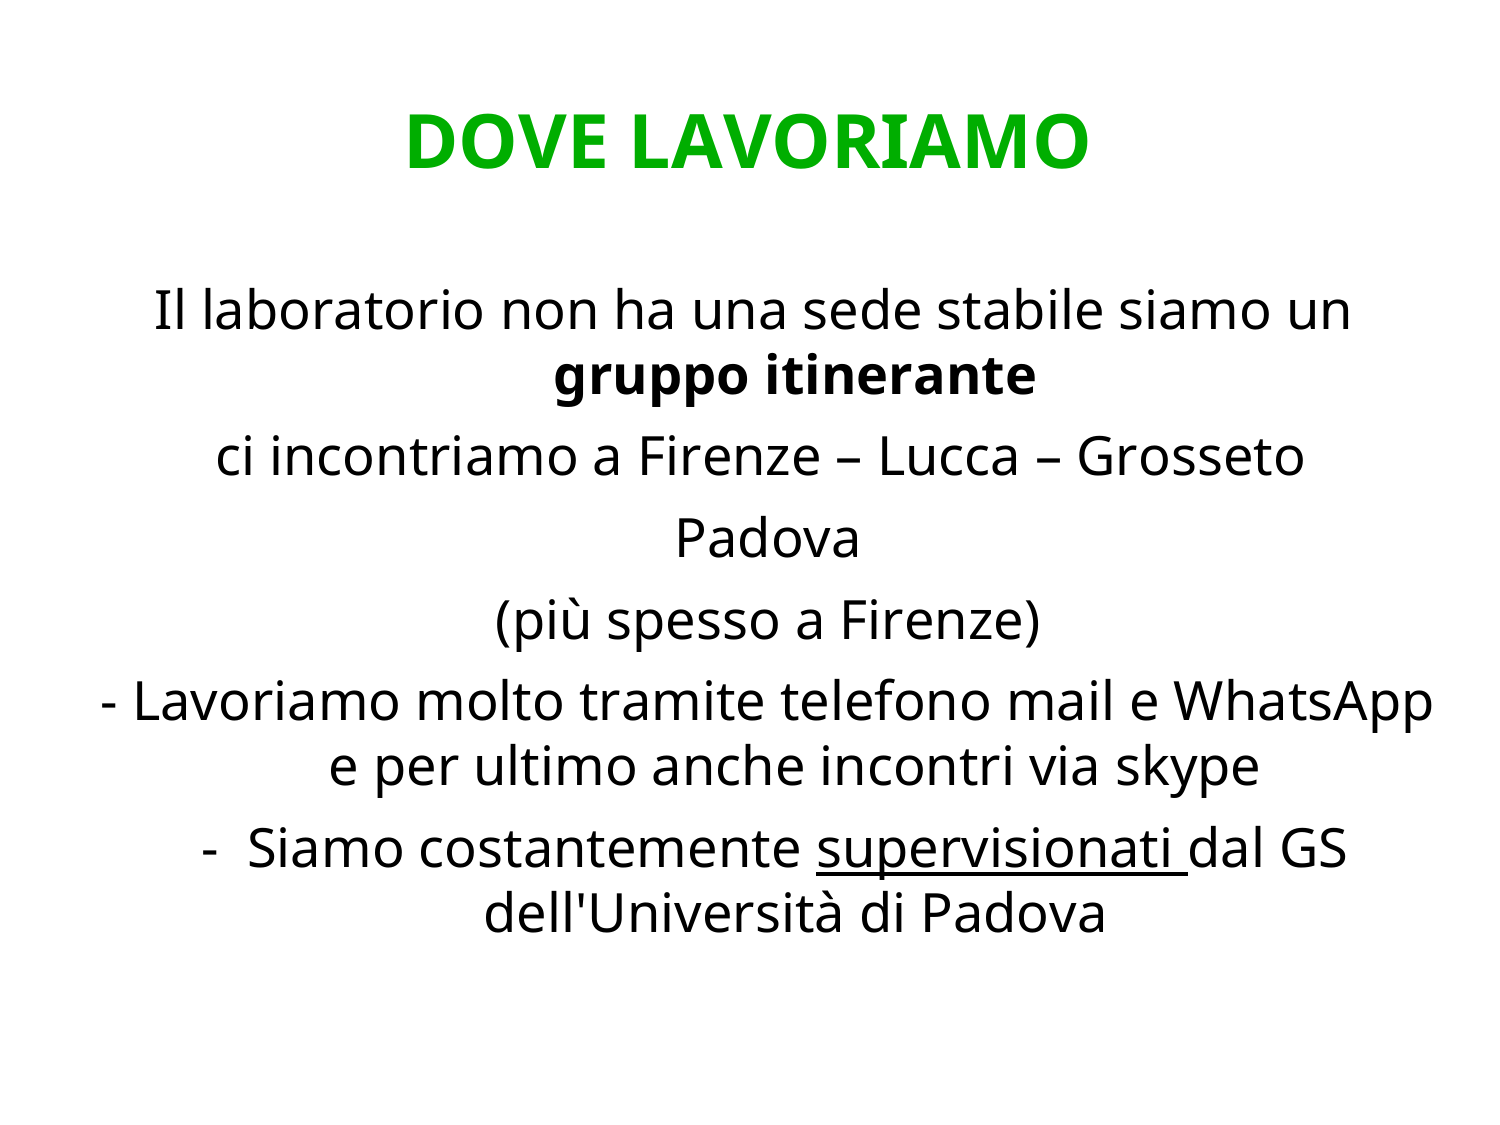

# DOVE LAVORIAMO
Il laboratorio non ha una sede stabile siamo un gruppo itinerante
ci incontriamo a Firenze – Lucca – Grosseto
Padova
(più spesso a Firenze)
- Lavoriamo molto tramite telefono mail e WhatsApp e per ultimo anche incontri via skype
 - Siamo costantemente supervisionati dal GS dell'Università di Padova